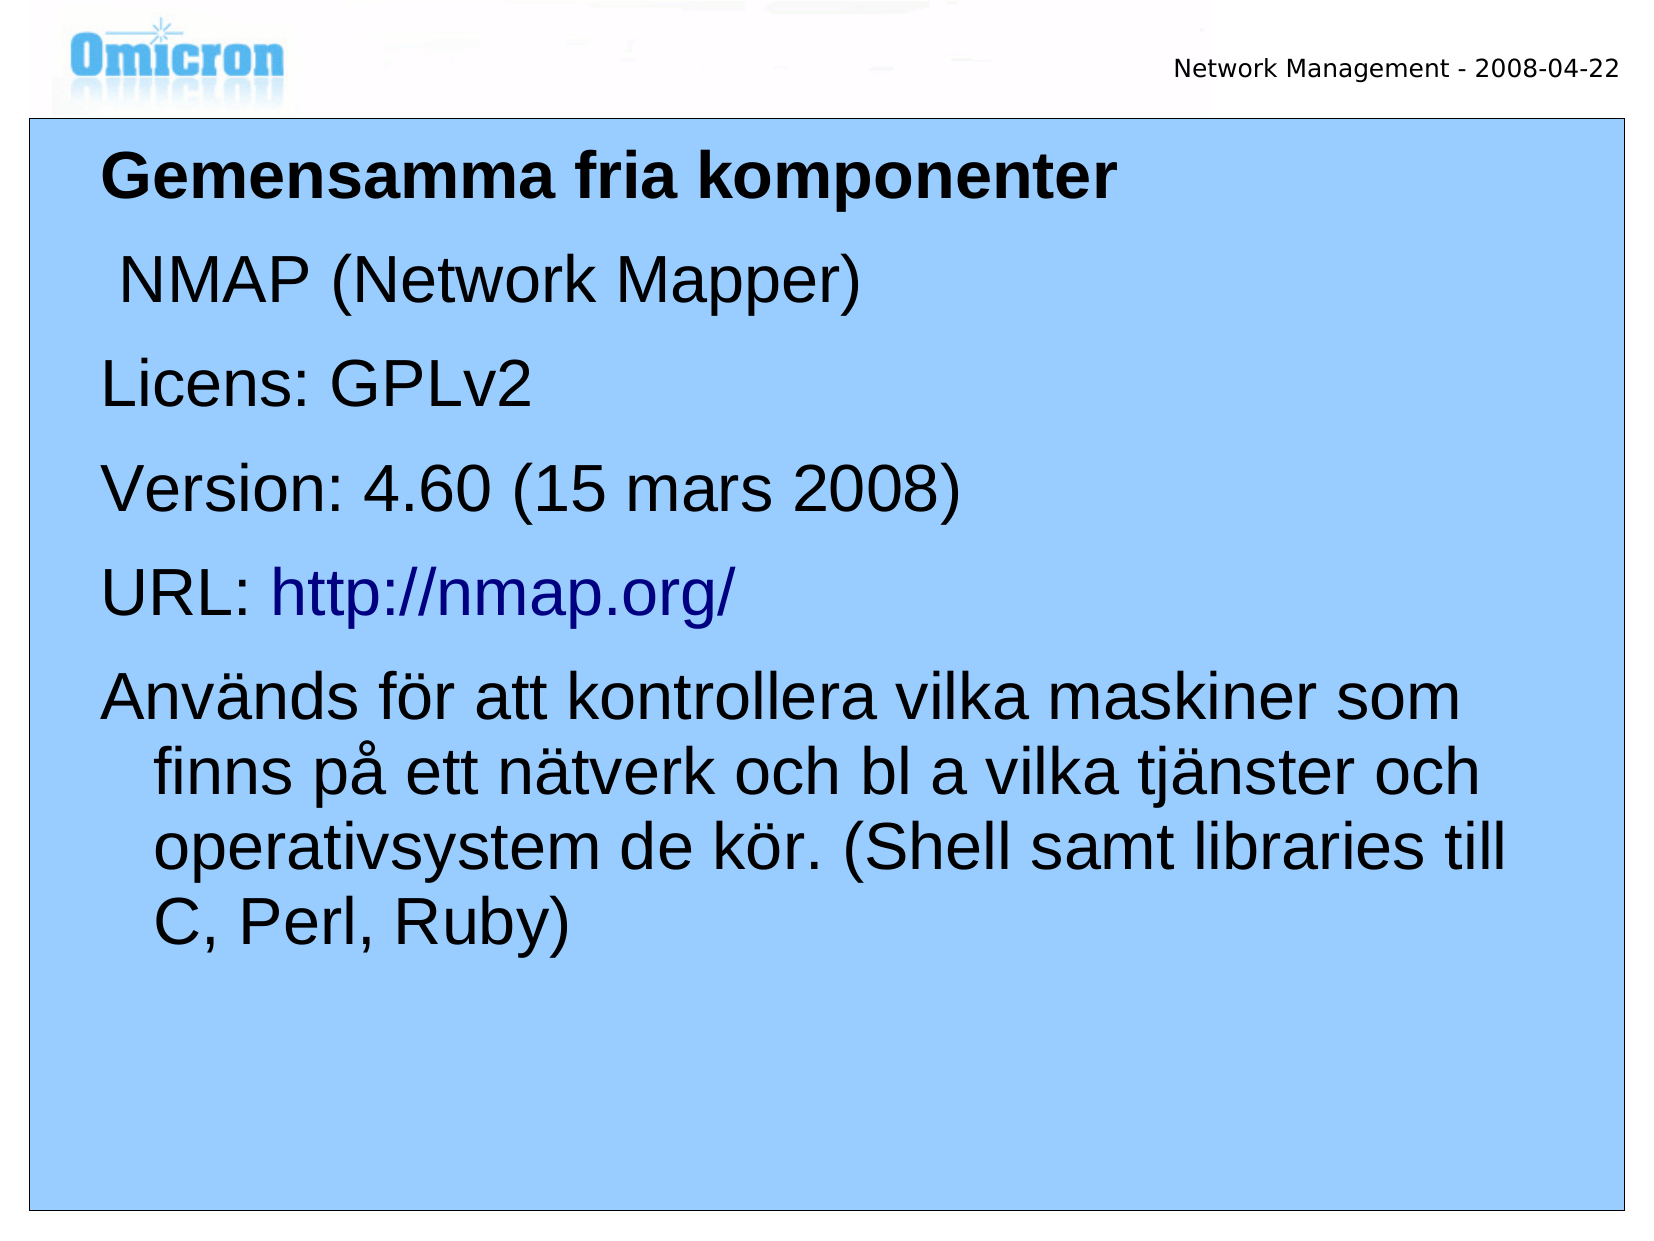

Network Management - 2008-04-22
Gemensamma fria komponenter
 NMAP (Network Mapper)
Licens: GPLv2
Version: 4.60 (15 mars 2008)
URL: http://nmap.org/
Används för att kontrollera vilka maskiner som finns på ett nätverk och bl a vilka tjänster och operativsystem de kör. (Shell samt libraries till C, Perl, Ruby)
#